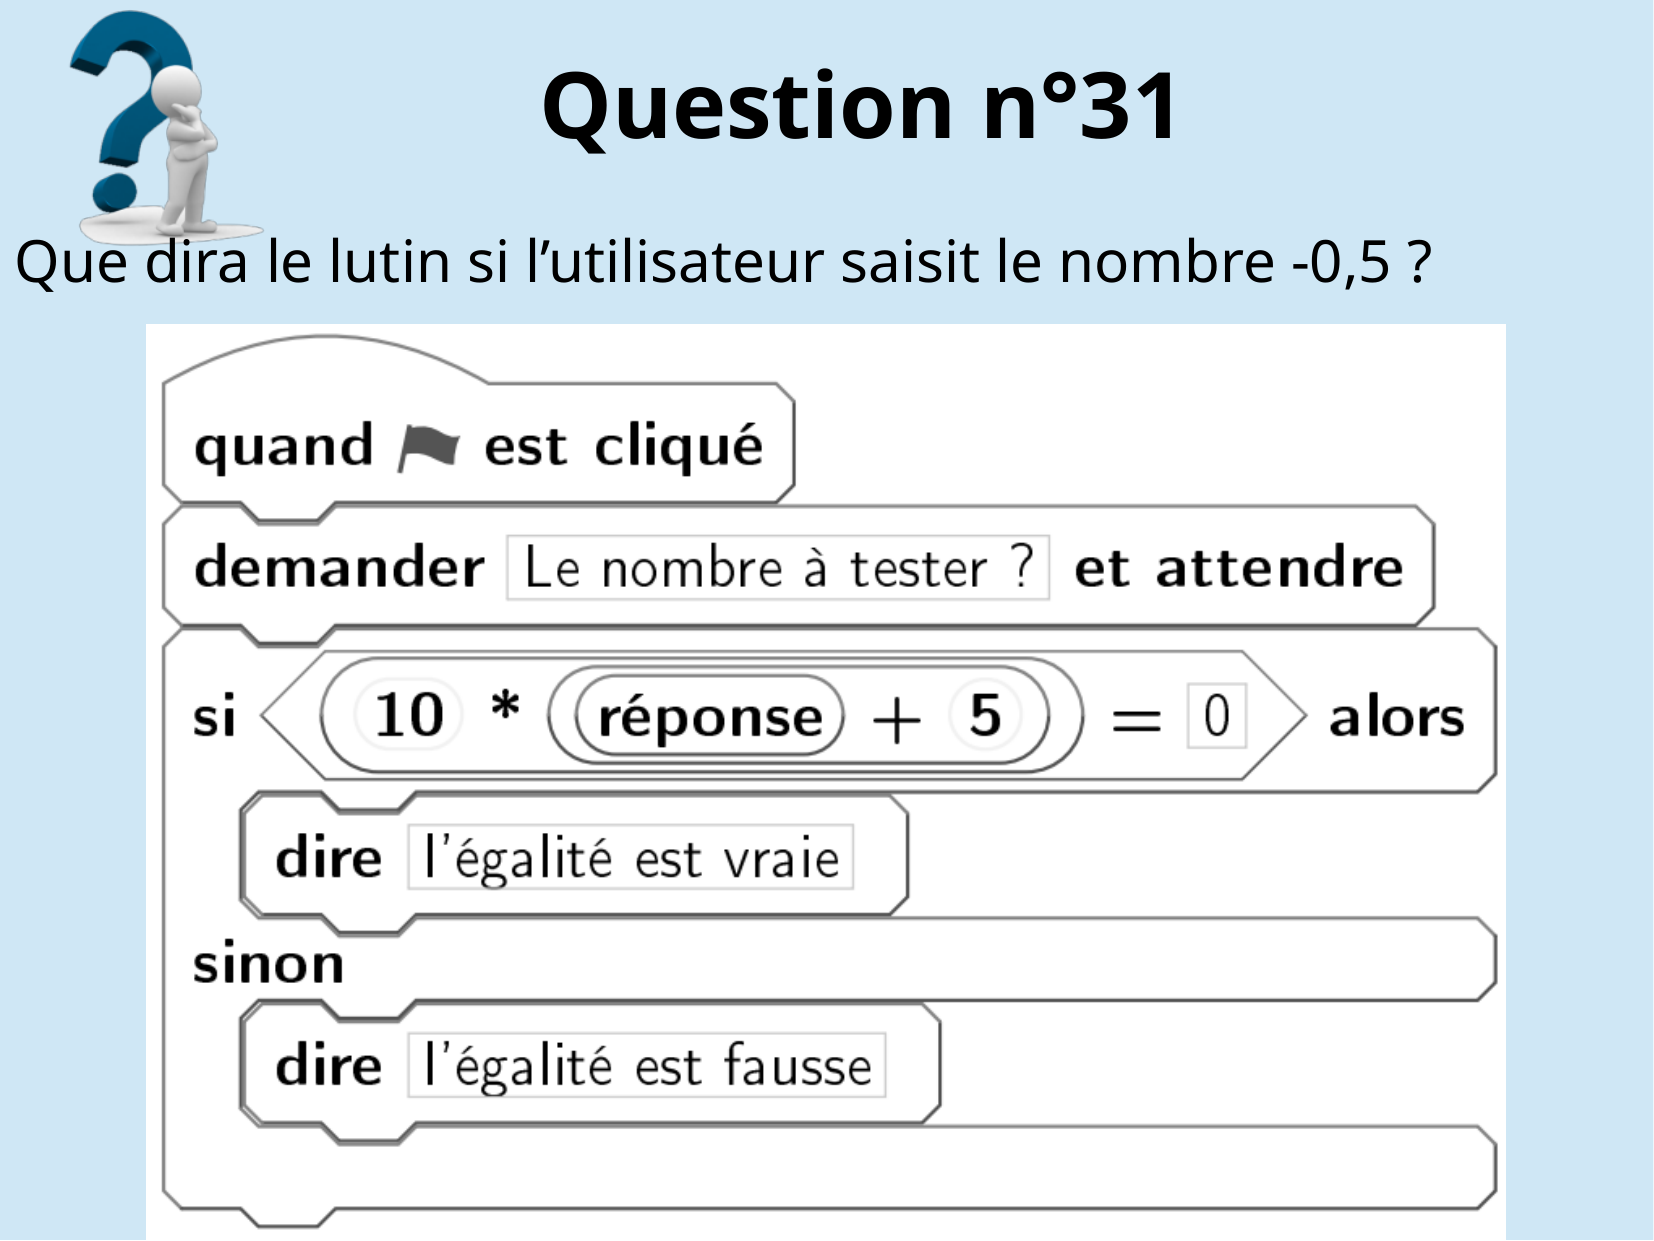

# Question n°31
Que dira le lutin si l’utilisateur saisit le nombre -0,5 ?